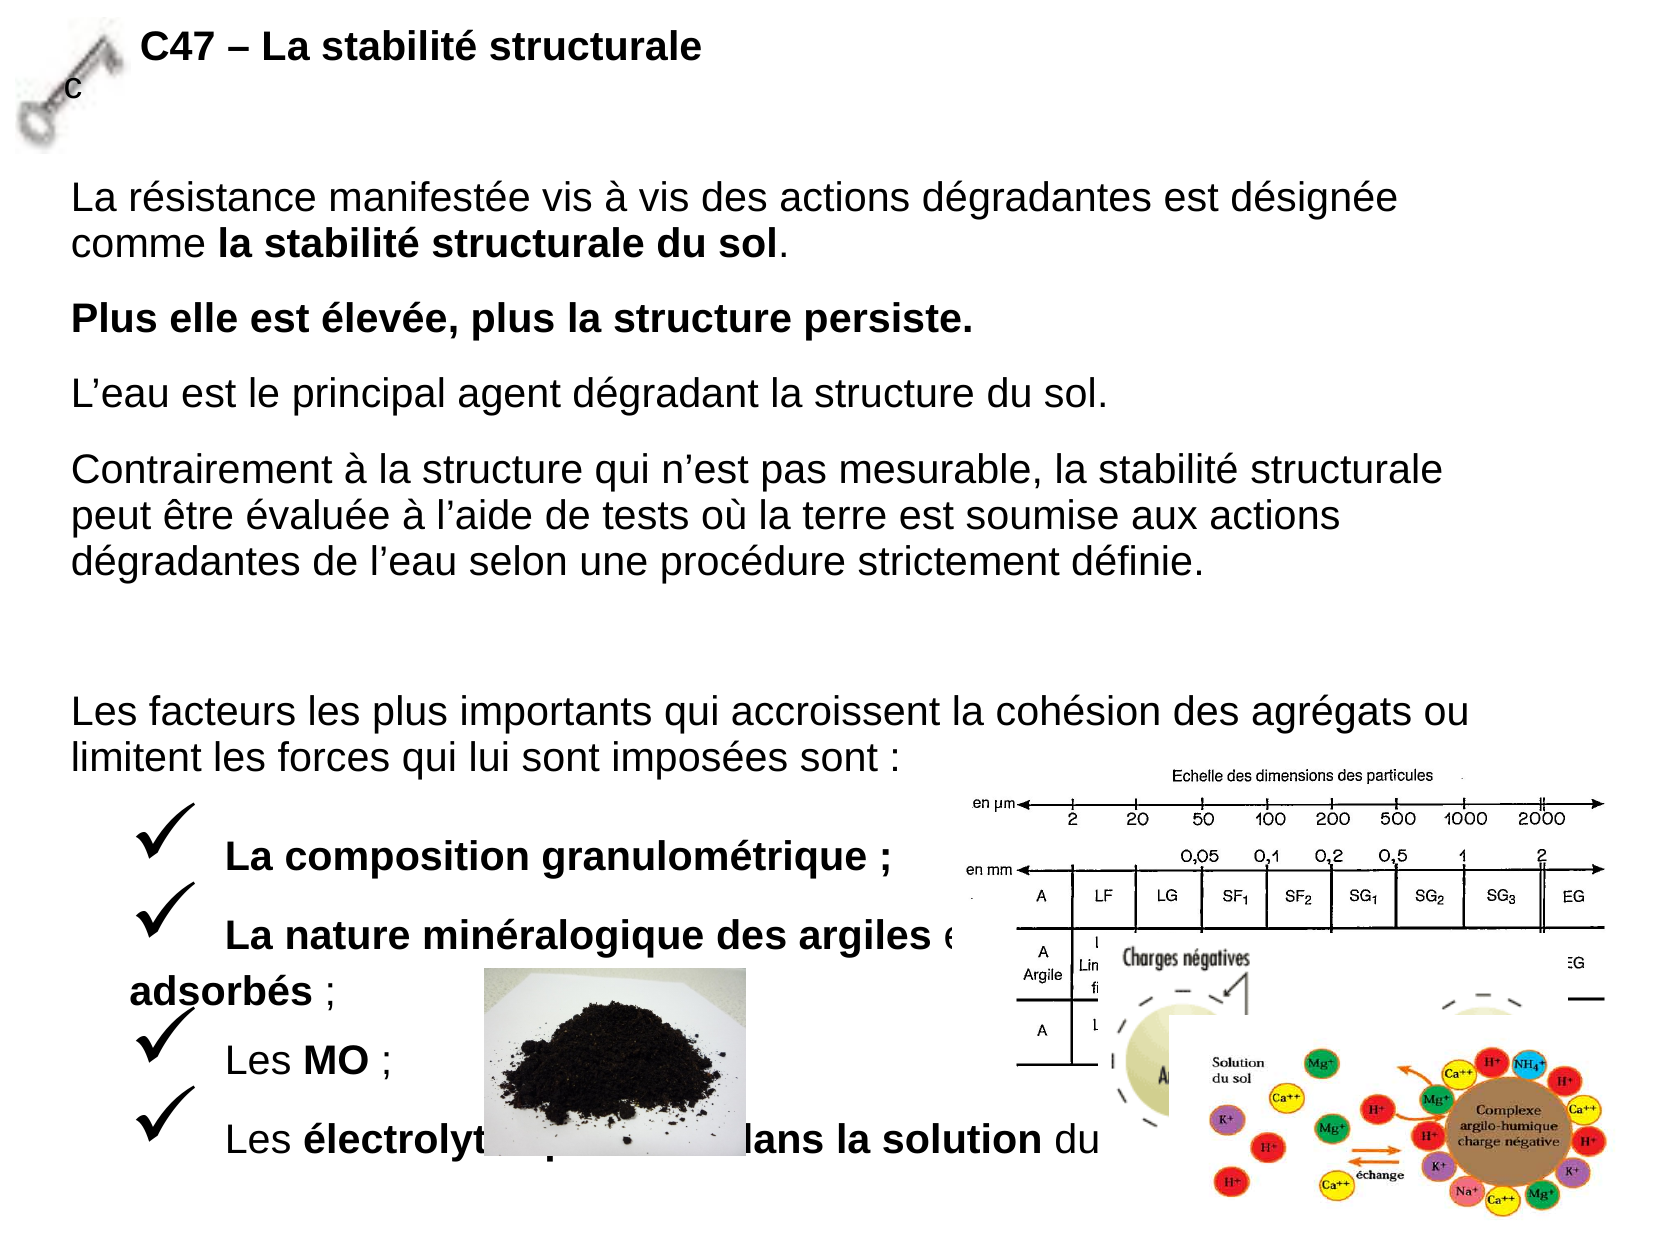

c
# C47 – La stabilité structurale
La résistance manifestée vis à vis des actions dégradantes est désignée comme la stabilité structurale du sol.
Plus elle est élevée, plus la structure persiste.
L’eau est le principal agent dégradant la structure du sol.
Contrairement à la structure qui n’est pas mesurable, la stabilité structurale peut être évaluée à l’aide de tests où la terre est soumise aux actions dégradantes de l’eau selon une procédure strictement définie.
Les facteurs les plus importants qui accroissent la cohésion des agrégats ou limitent les forces qui lui sont imposées sont :
	La composition granulométrique ;
	La nature minéralogique des argiles et la nature des cations adsorbés ;
	Les MO ;
	Les électrolytes présents dans la solution du sol.